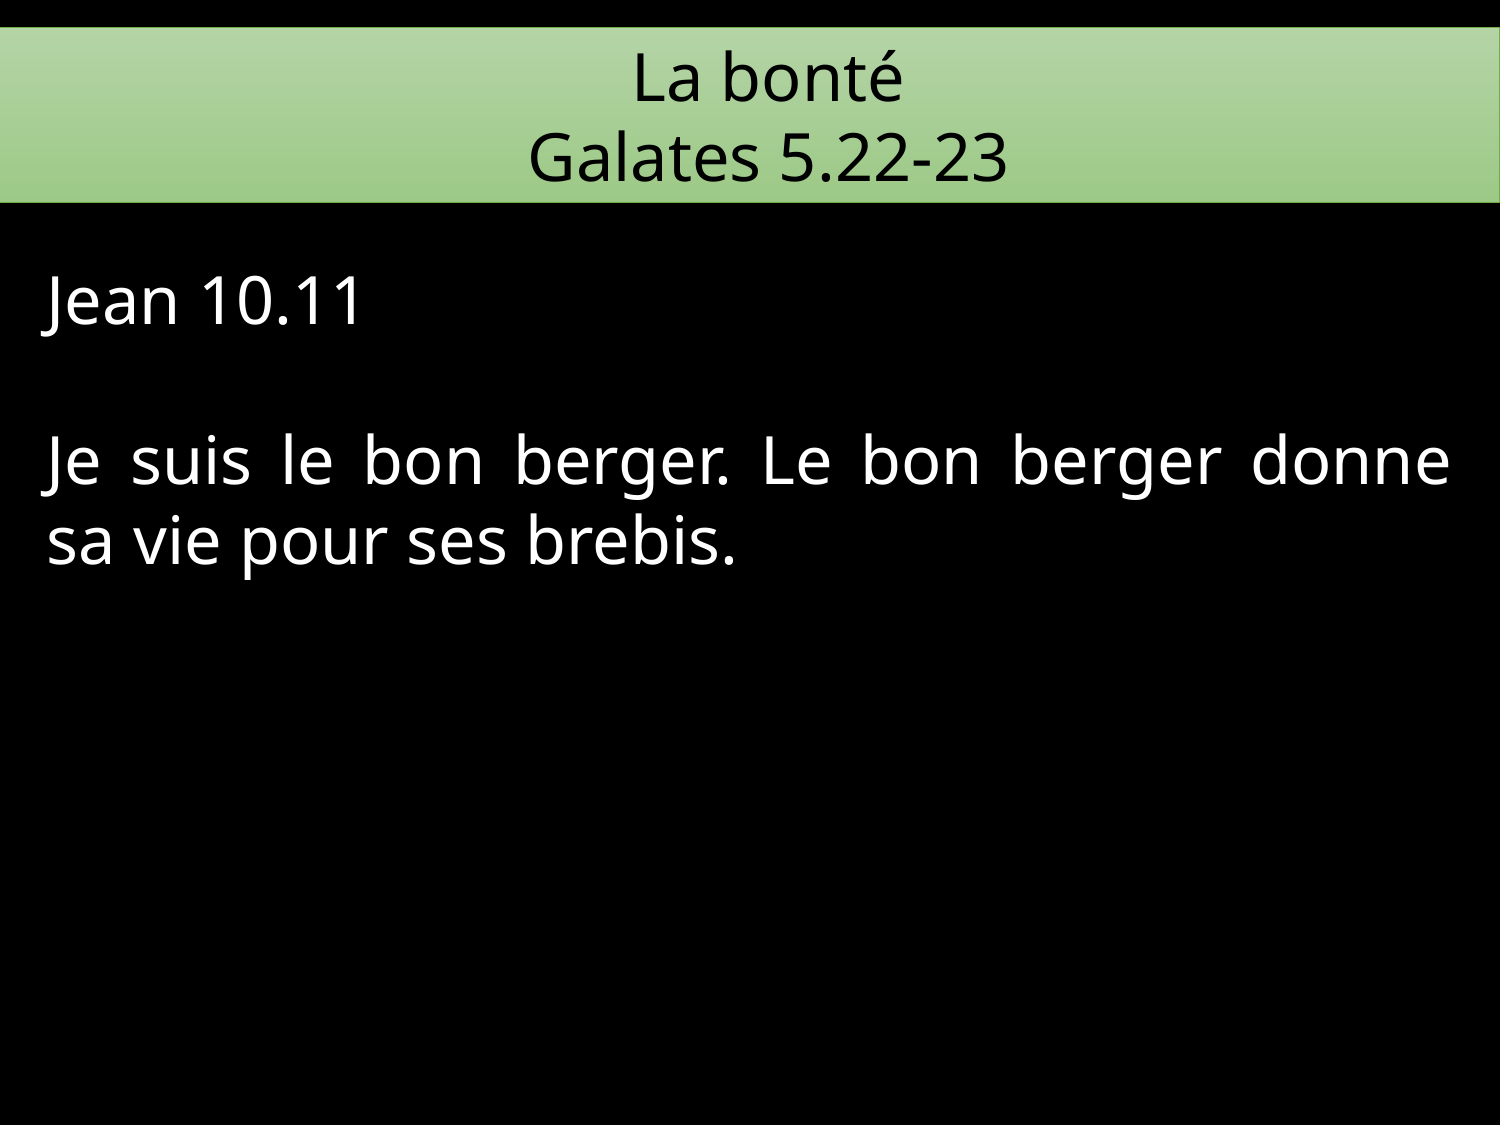

La bonté
Galates 5.22-23
Jean 10.11
Je suis le bon berger. Le bon berger donne sa vie pour ses brebis.